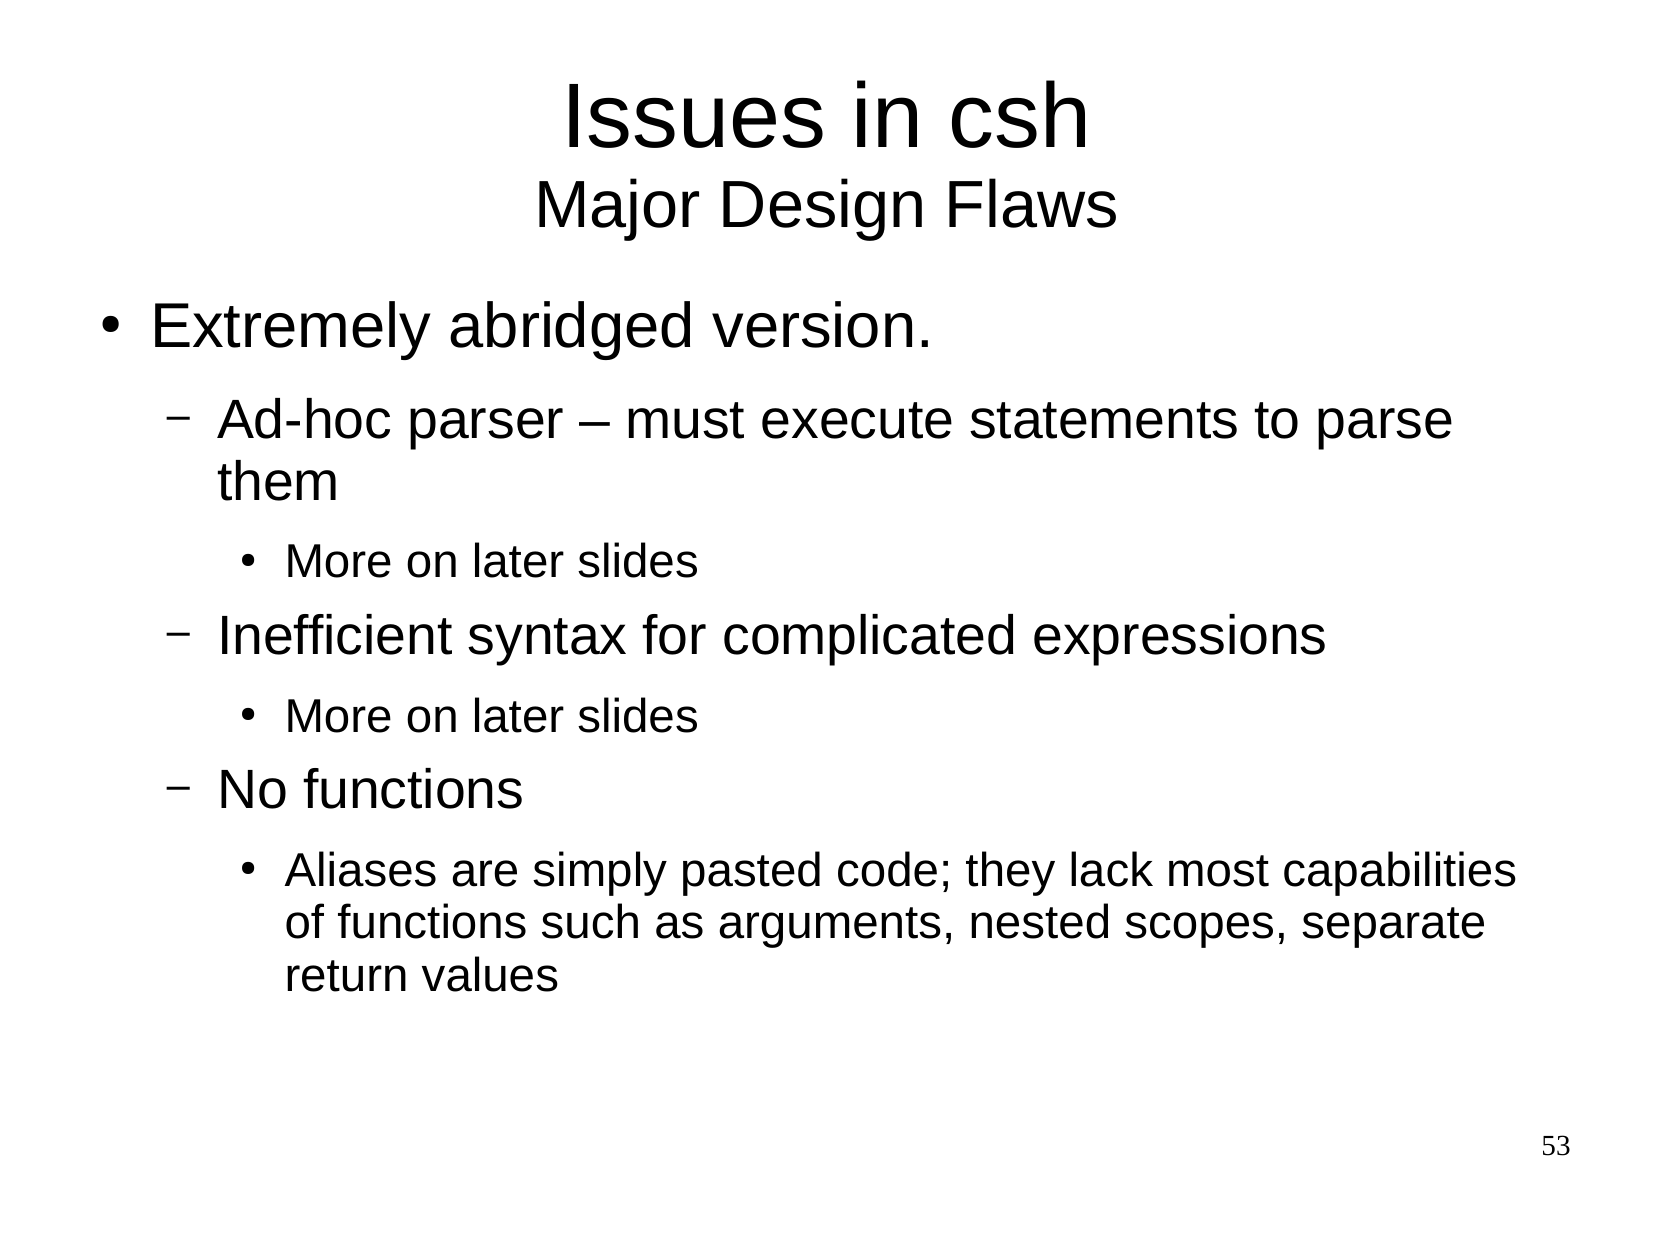

# Issues in csh Major Design Flaws
Extremely abridged version.
Ad-hoc parser – must execute statements to parse them
More on later slides
Inefficient syntax for complicated expressions
More on later slides
No functions
Aliases are simply pasted code; they lack most capabilities of functions such as arguments, nested scopes, separate return values
53